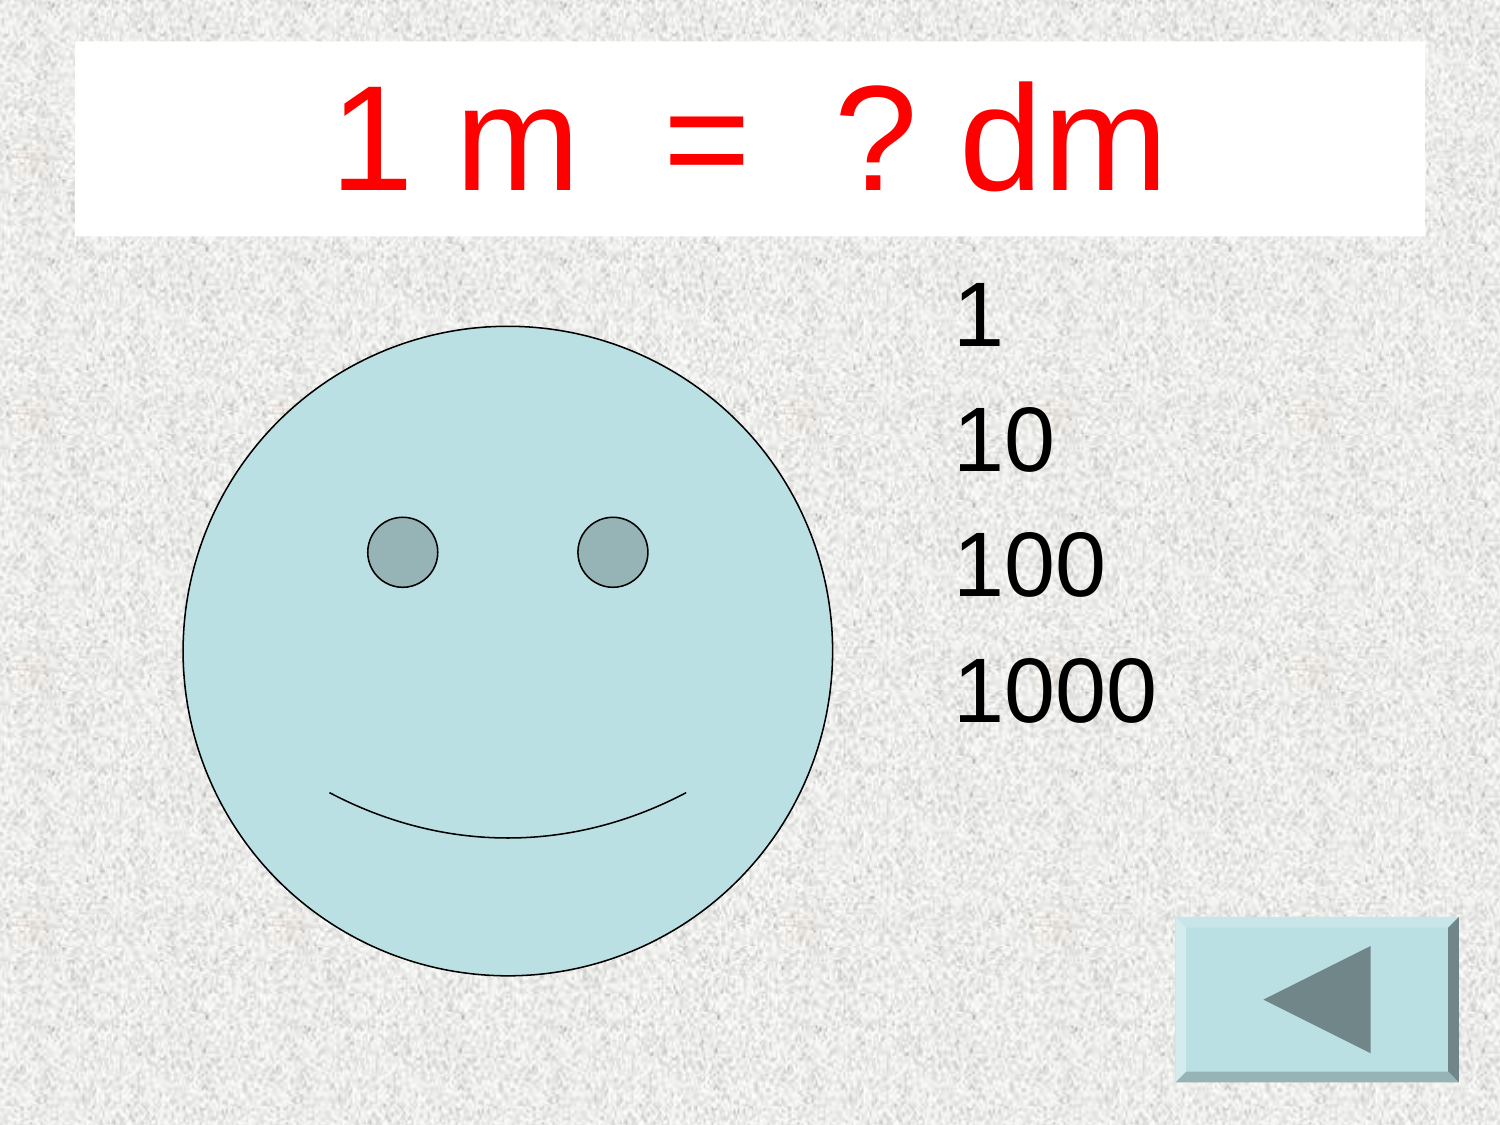

# 1 m = ? dm
1
10
100
1000